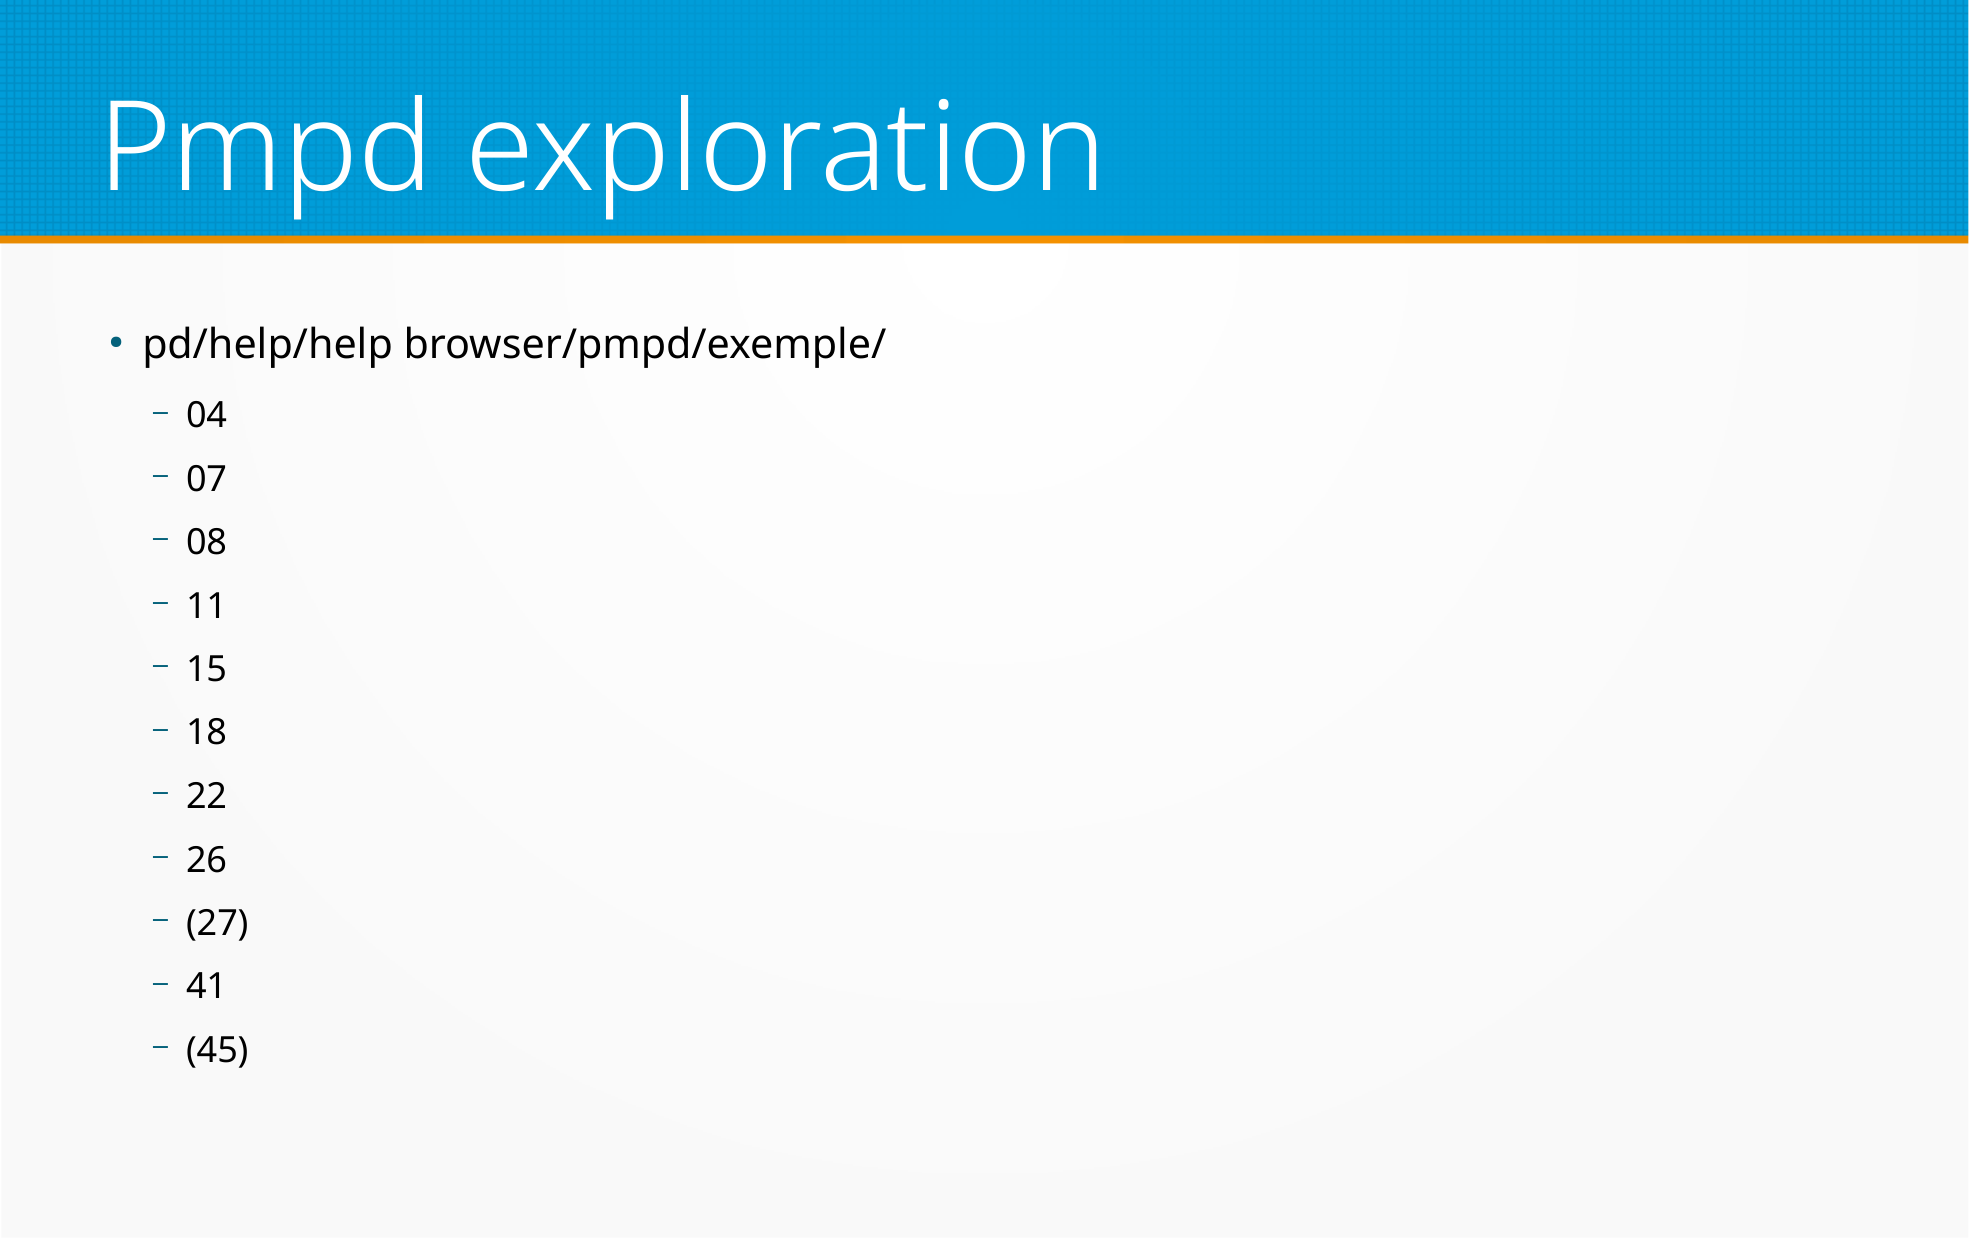

# Pmpd exploration
pd/help/help browser/pmpd/exemple/
04
07
08
11
15
18
22
26
(27)
41
(45)